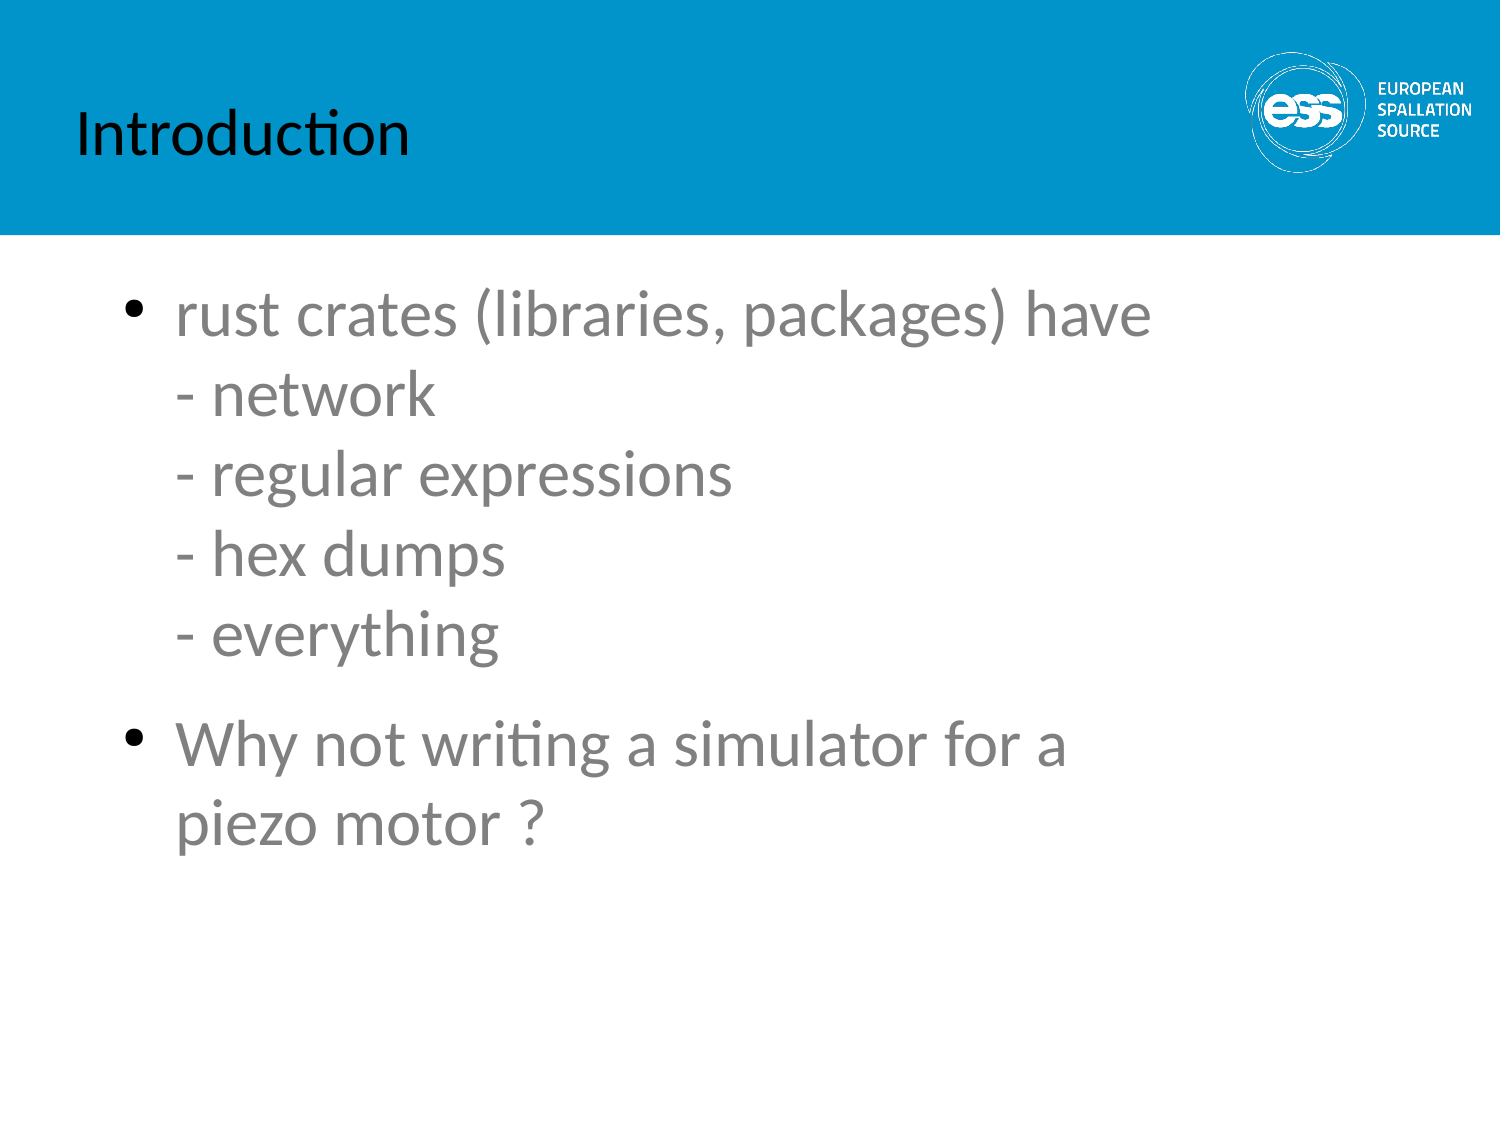

# Introduction
rust crates (libraries, packages) have
- network
- regular expressions
- hex dumps
- everything
Why not writing a simulator for a
piezo motor ?